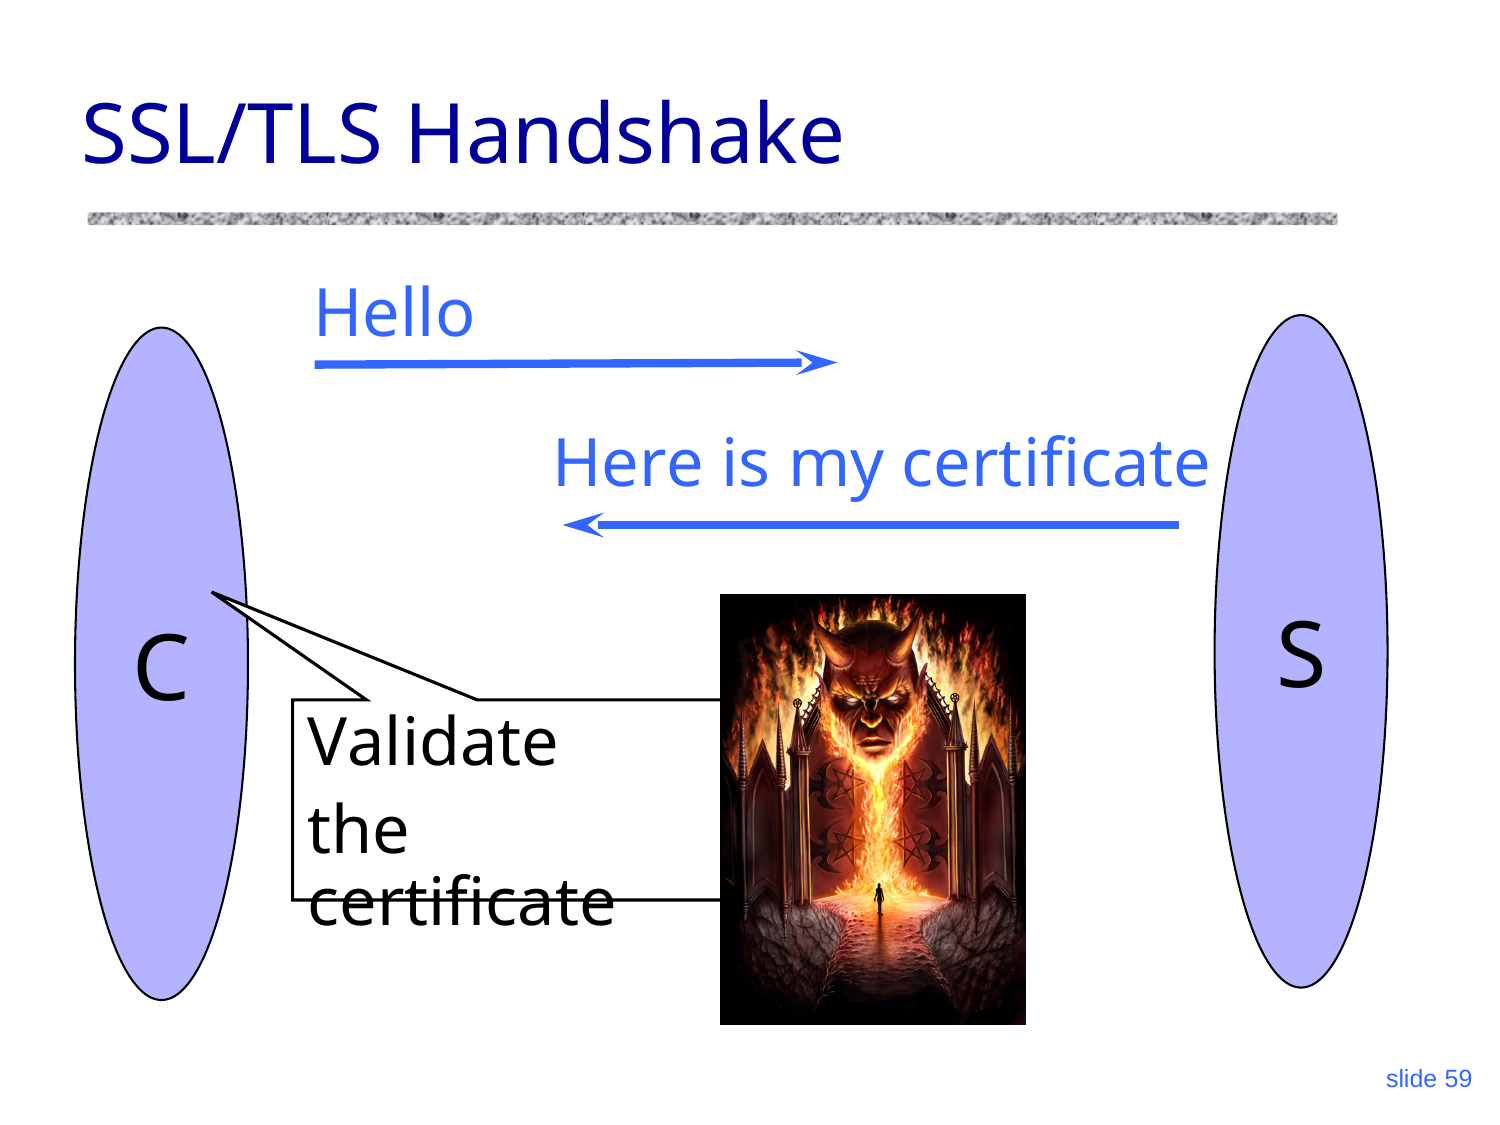

# SSL/TLS Handshake
Hello
S
C
Here is my certificate
Validate
the certificate
slide